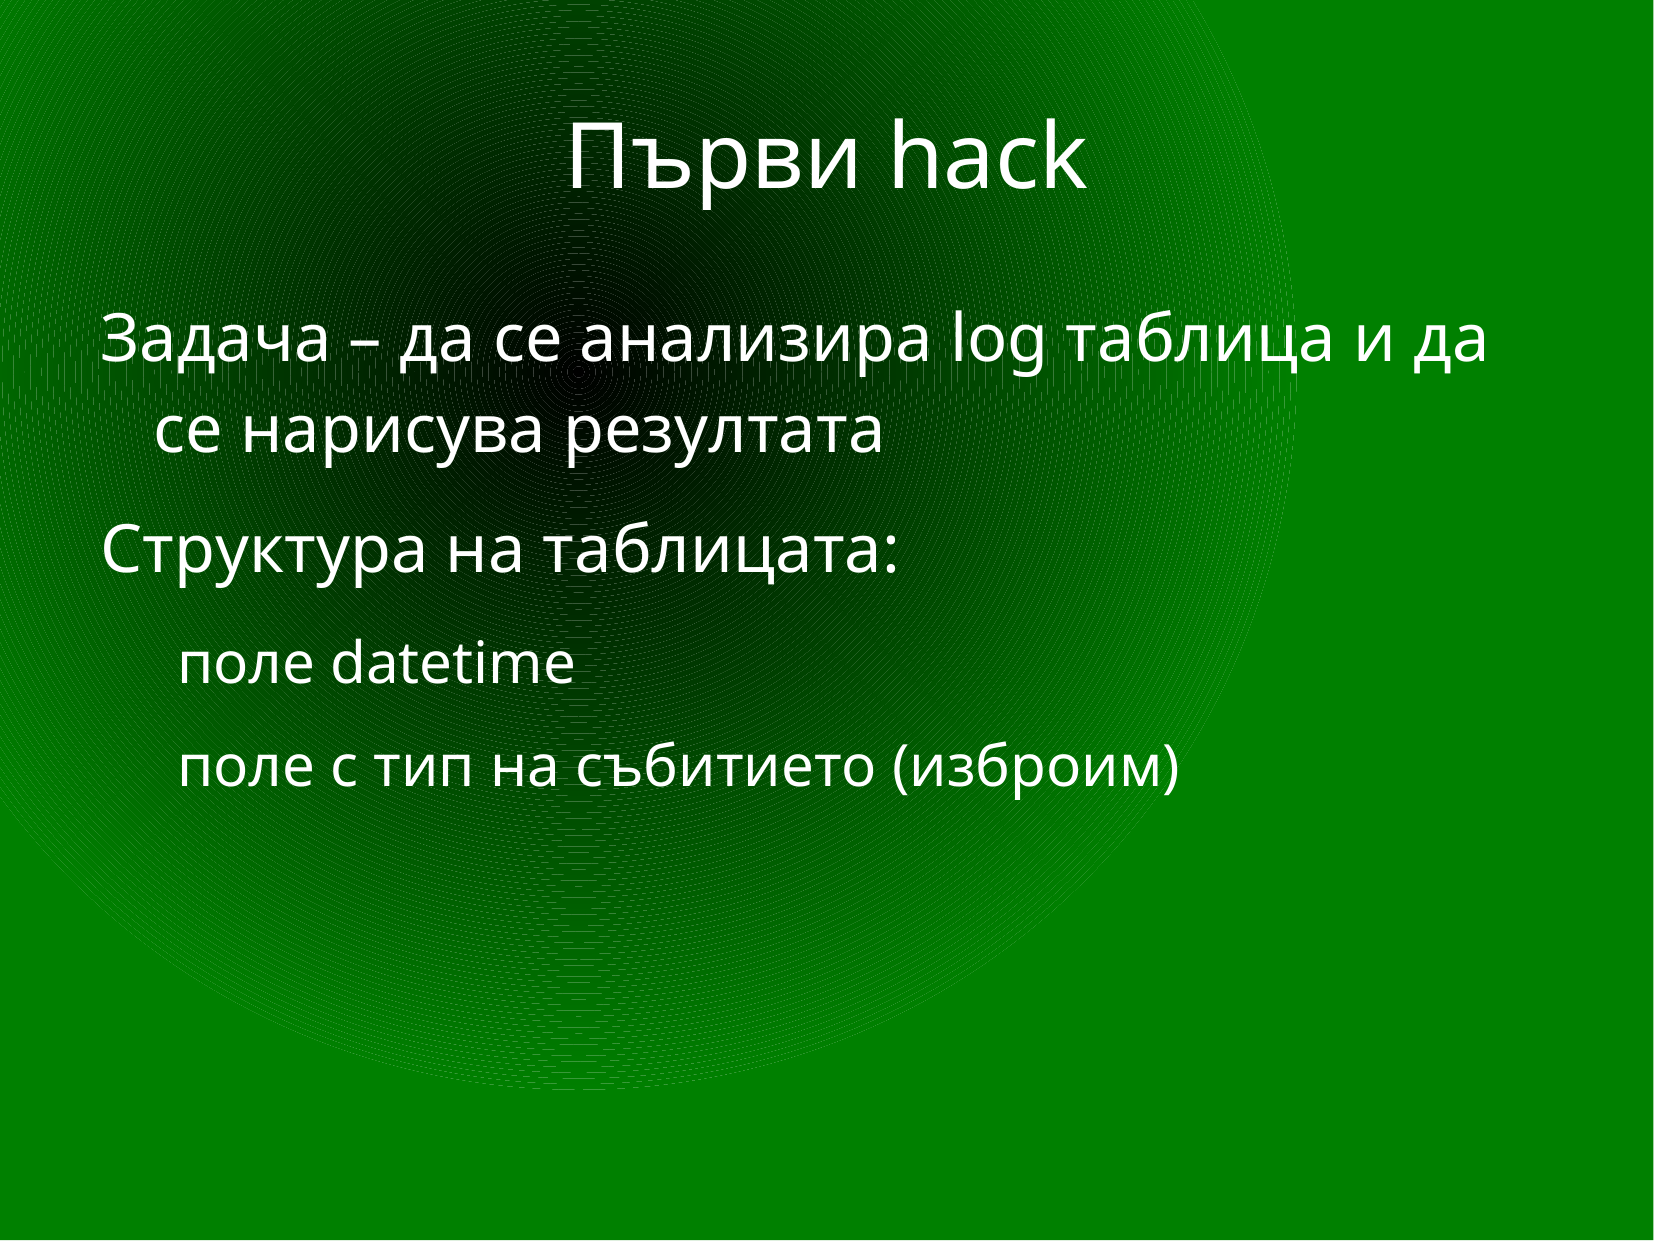

# Първи hack
Задача – да се анализира log таблица и да се нарисува резултата
Структура на таблицата:
поле datetime
поле с тип на събитието (изброим)